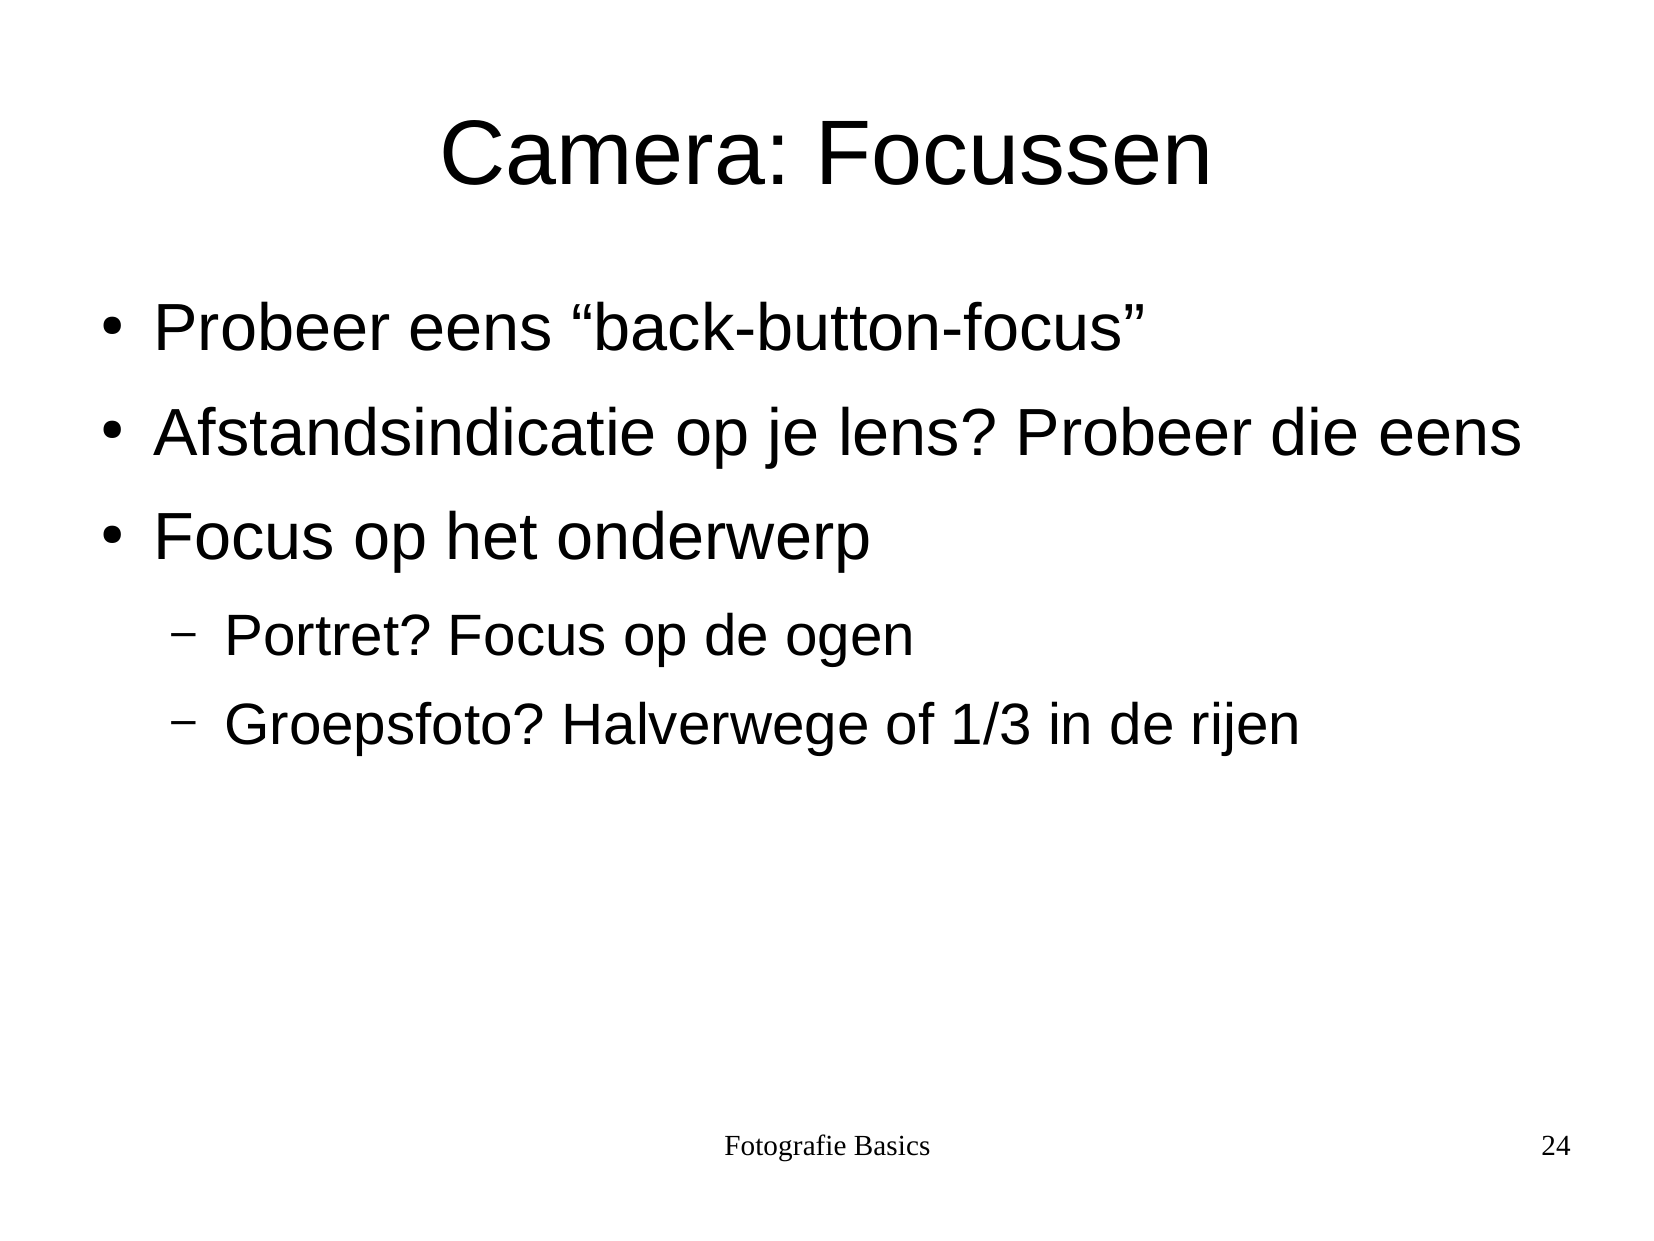

# Camera: Focussen
Probeer eens “back-button-focus”
Afstandsindicatie op je lens? Probeer die eens
Focus op het onderwerp
Portret? Focus op de ogen
Groepsfoto? Halverwege of 1/3 in de rijen
Fotografie Basics
24